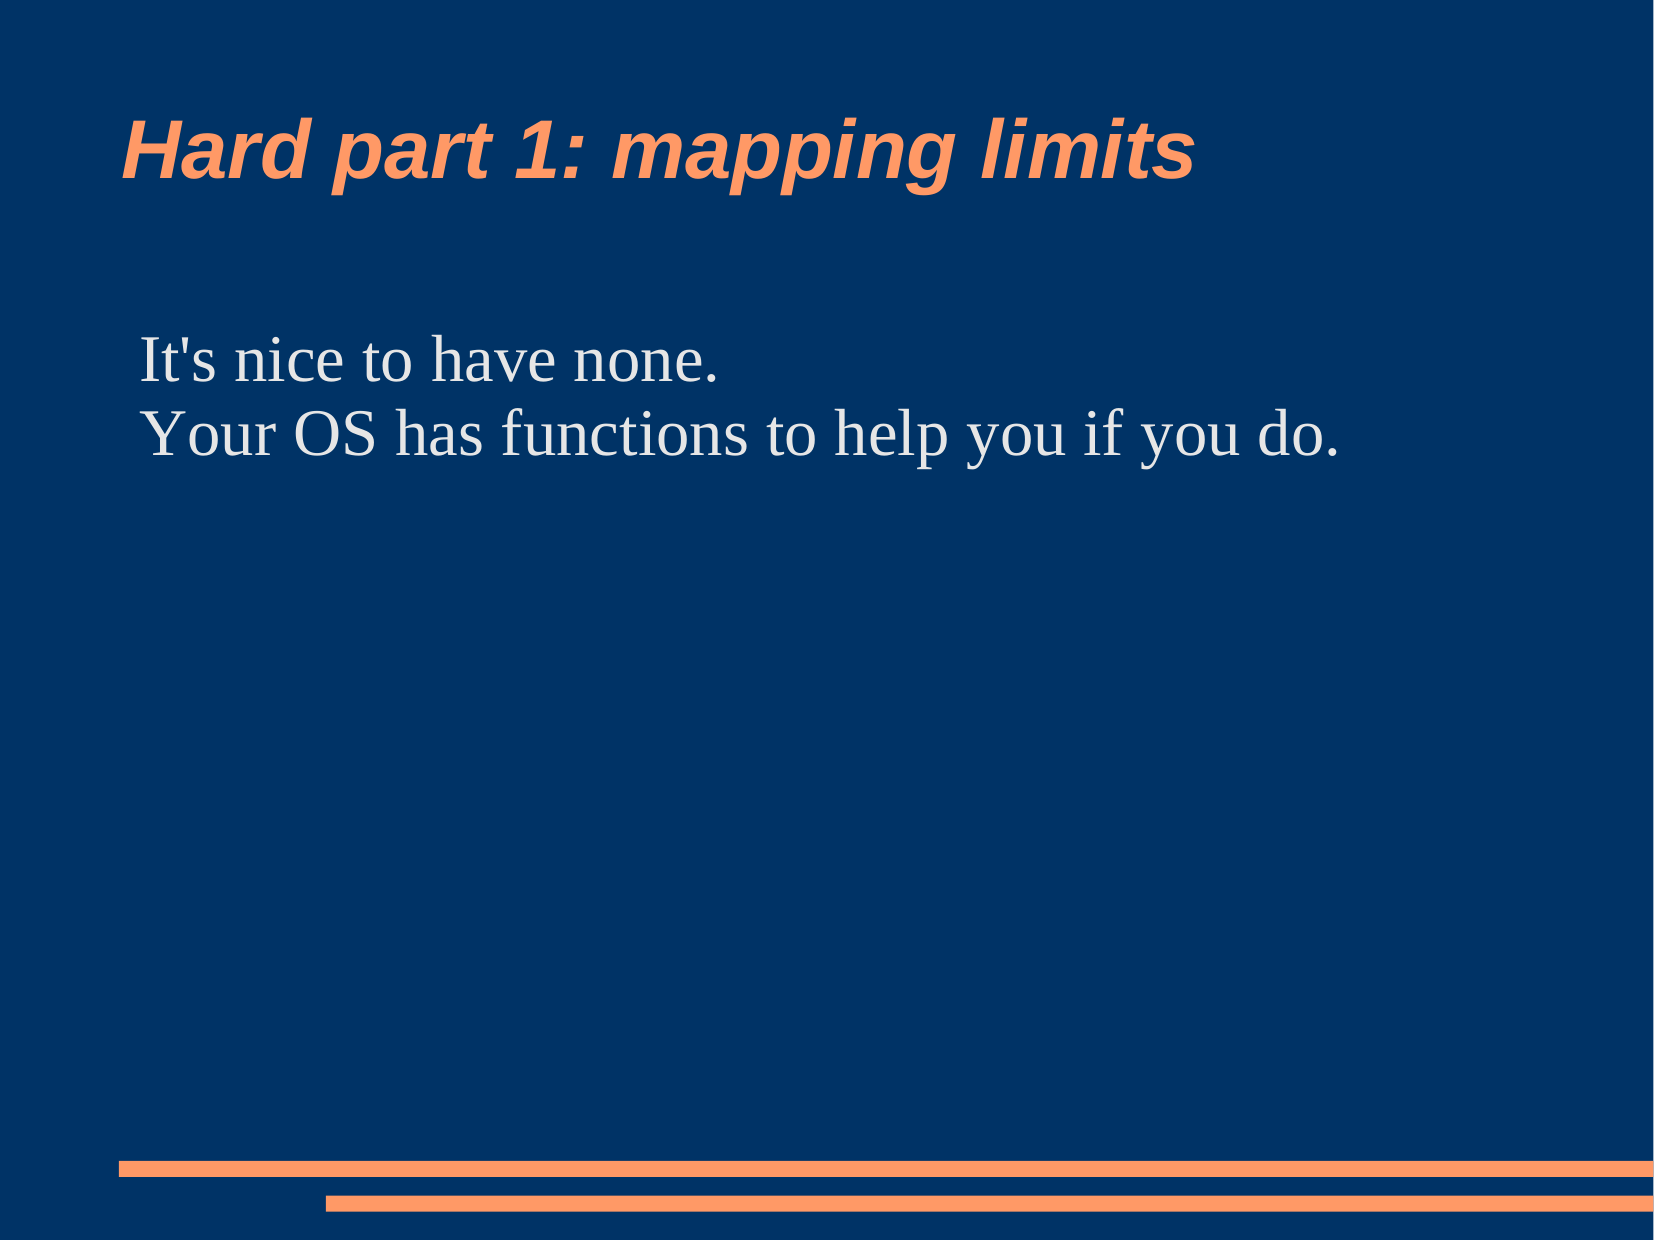

# Hard part 1: mapping limits
It's nice to have none.
Your OS has functions to help you if you do.